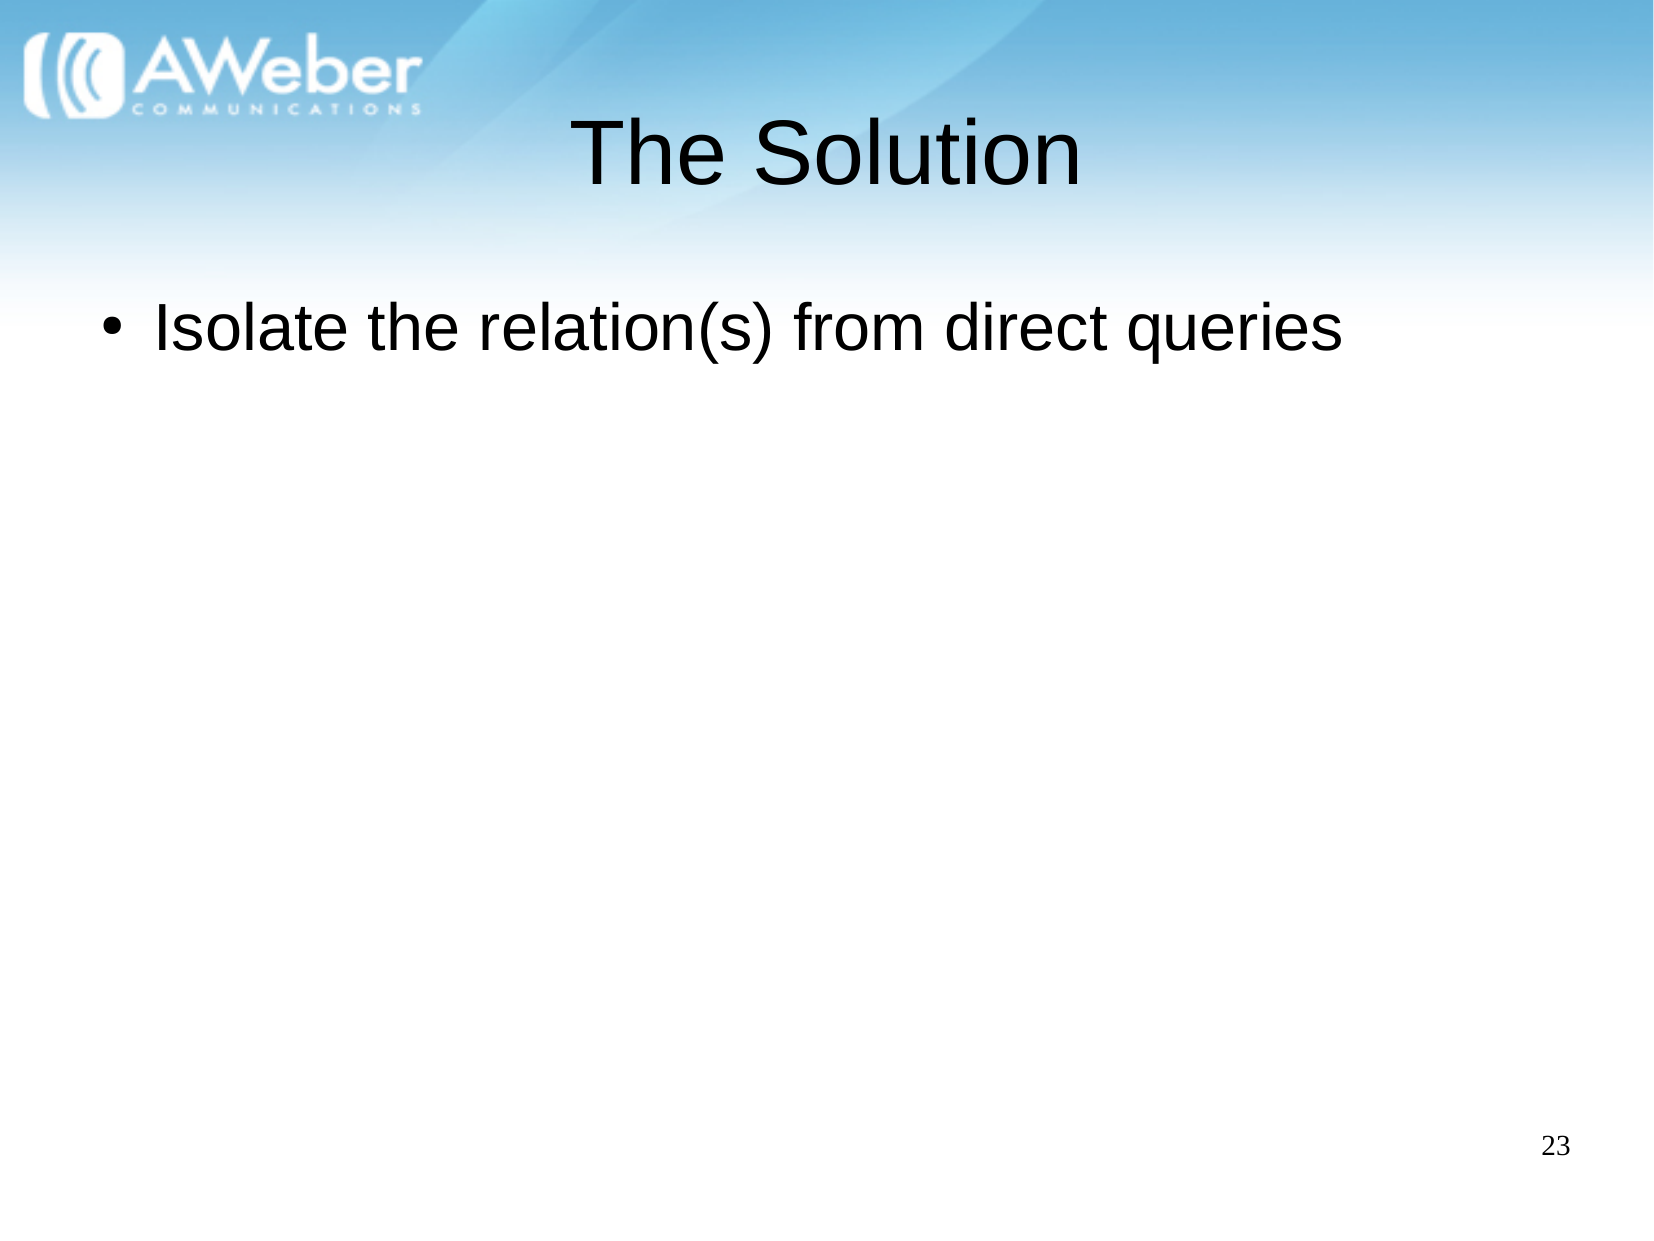

# The Solution
Isolate the relation(s) from direct queries
23